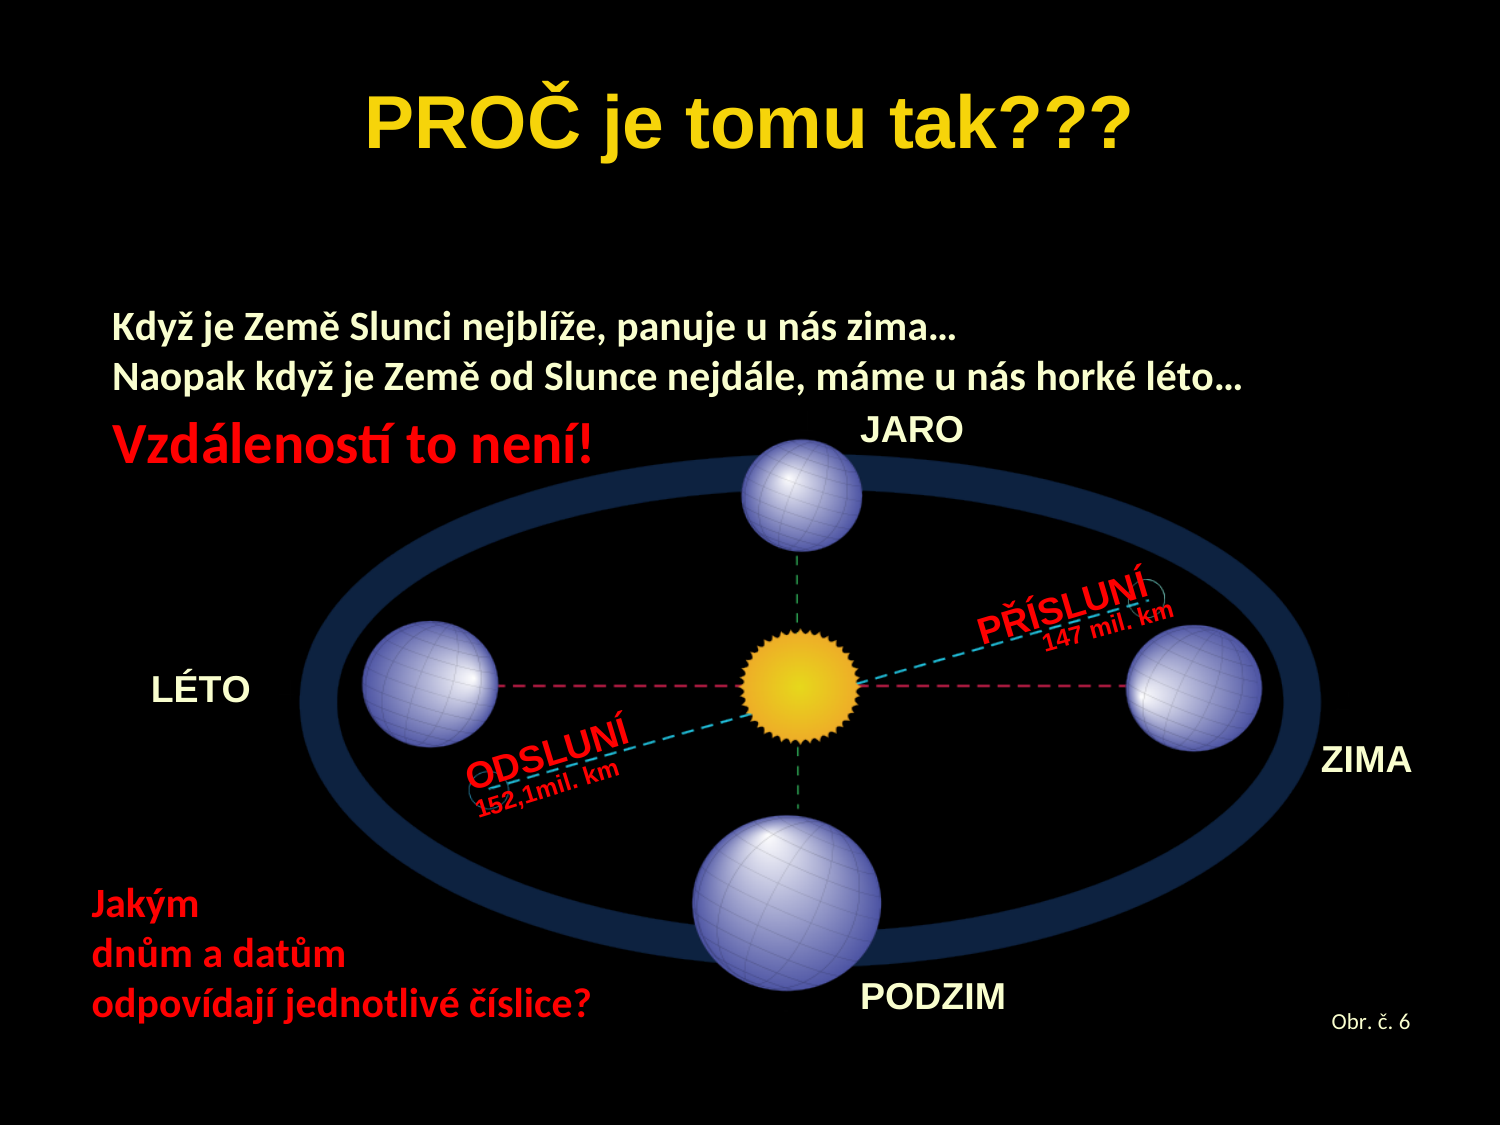

# PROČ je tomu tak???
	Když je Země Slunci nejblíže, panuje u nás zima…
	Naopak když je Země od Slunce nejdále, máme u nás horké léto…
	Vzdáleností to není!
JARO
PŘÍSLUNÍ
147 mil. km
LÉTO
ODSLUNÍ
ZIMA
152,1mil. km
Jakým
dnům a datům
odpovídají jednotlivé číslice?
PODZIM
Obr. č. 6